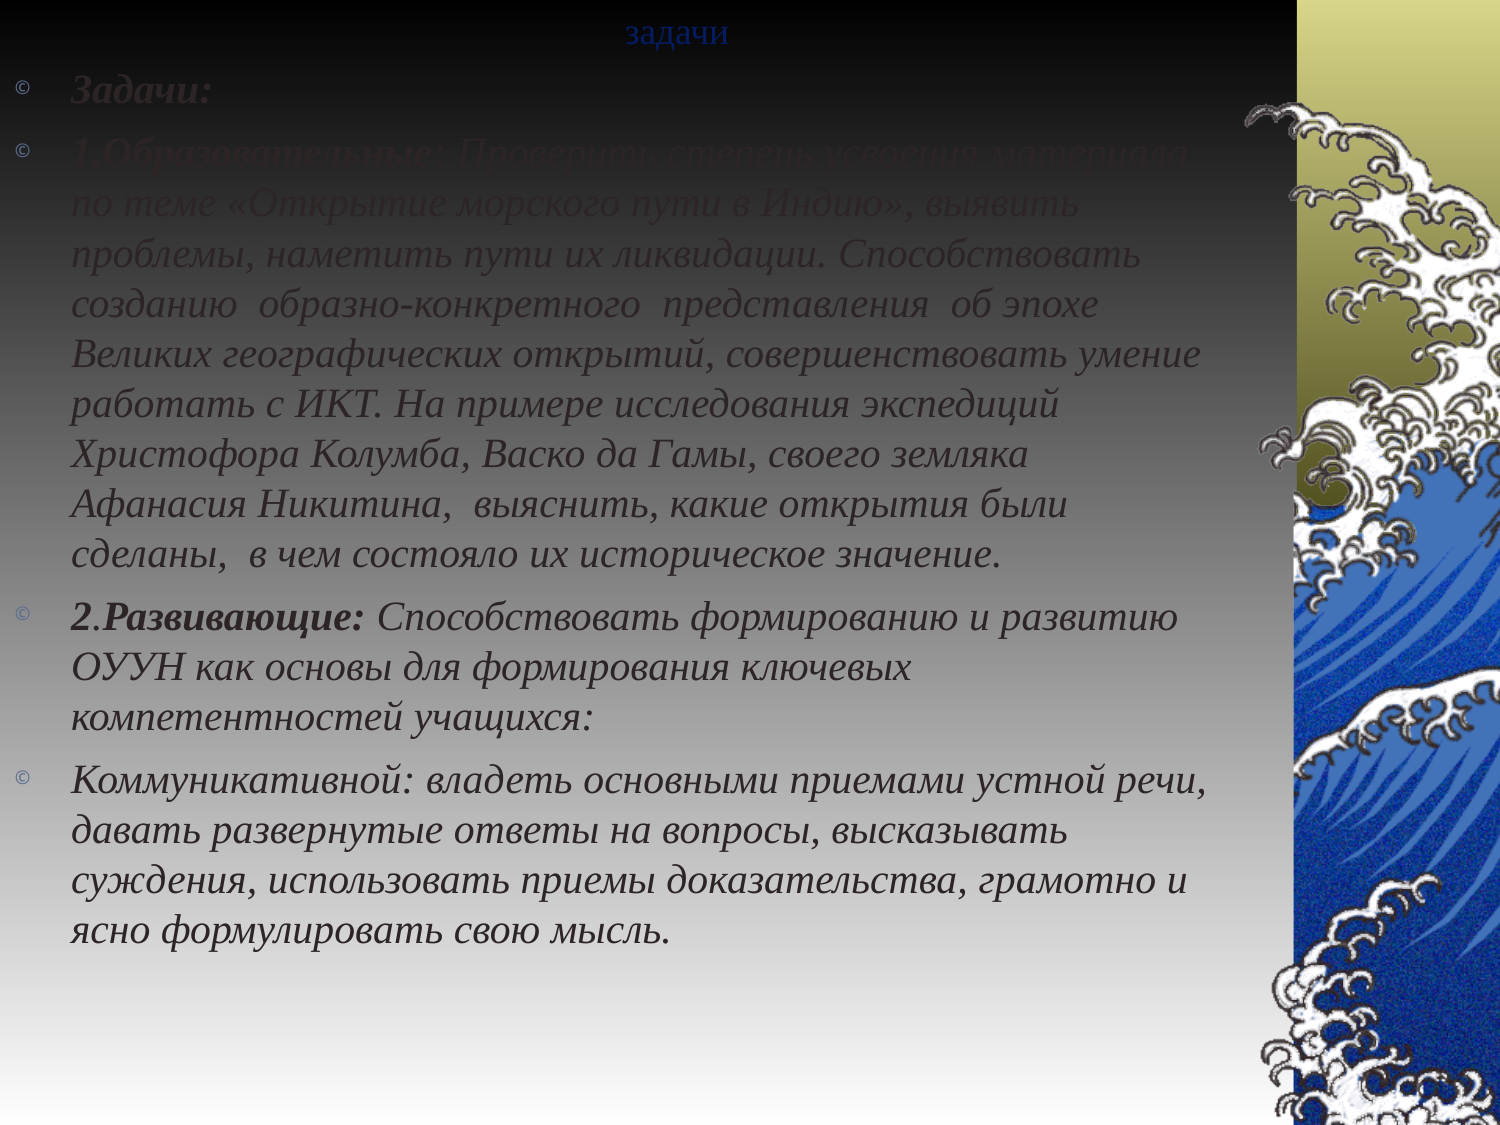

# задачи
Задачи:
1.Образовательные: Проверить степень усвоения материала по теме «Открытие морского пути в Индию», выявить проблемы, наметить пути их ликвидации. Способствовать созданию образно-конкретного представления об эпохе Великих географических открытий, совершенствовать умение работать с ИКТ. На примере исследования экспедиций Христофора Колумба, Васко да Гамы, своего земляка Афанасия Никитина, выяснить, какие открытия были сделаны, в чем состояло их историческое значение.
2.Развивающие: Способствовать формированию и развитию ОУУН как основы для формирования ключевых компетентностей учащихся:
Коммуникативной: владеть основными приемами устной речи, давать развернутые ответы на вопросы, высказывать суждения, использовать приемы доказательства, грамотно и ясно формулировать свою мысль.